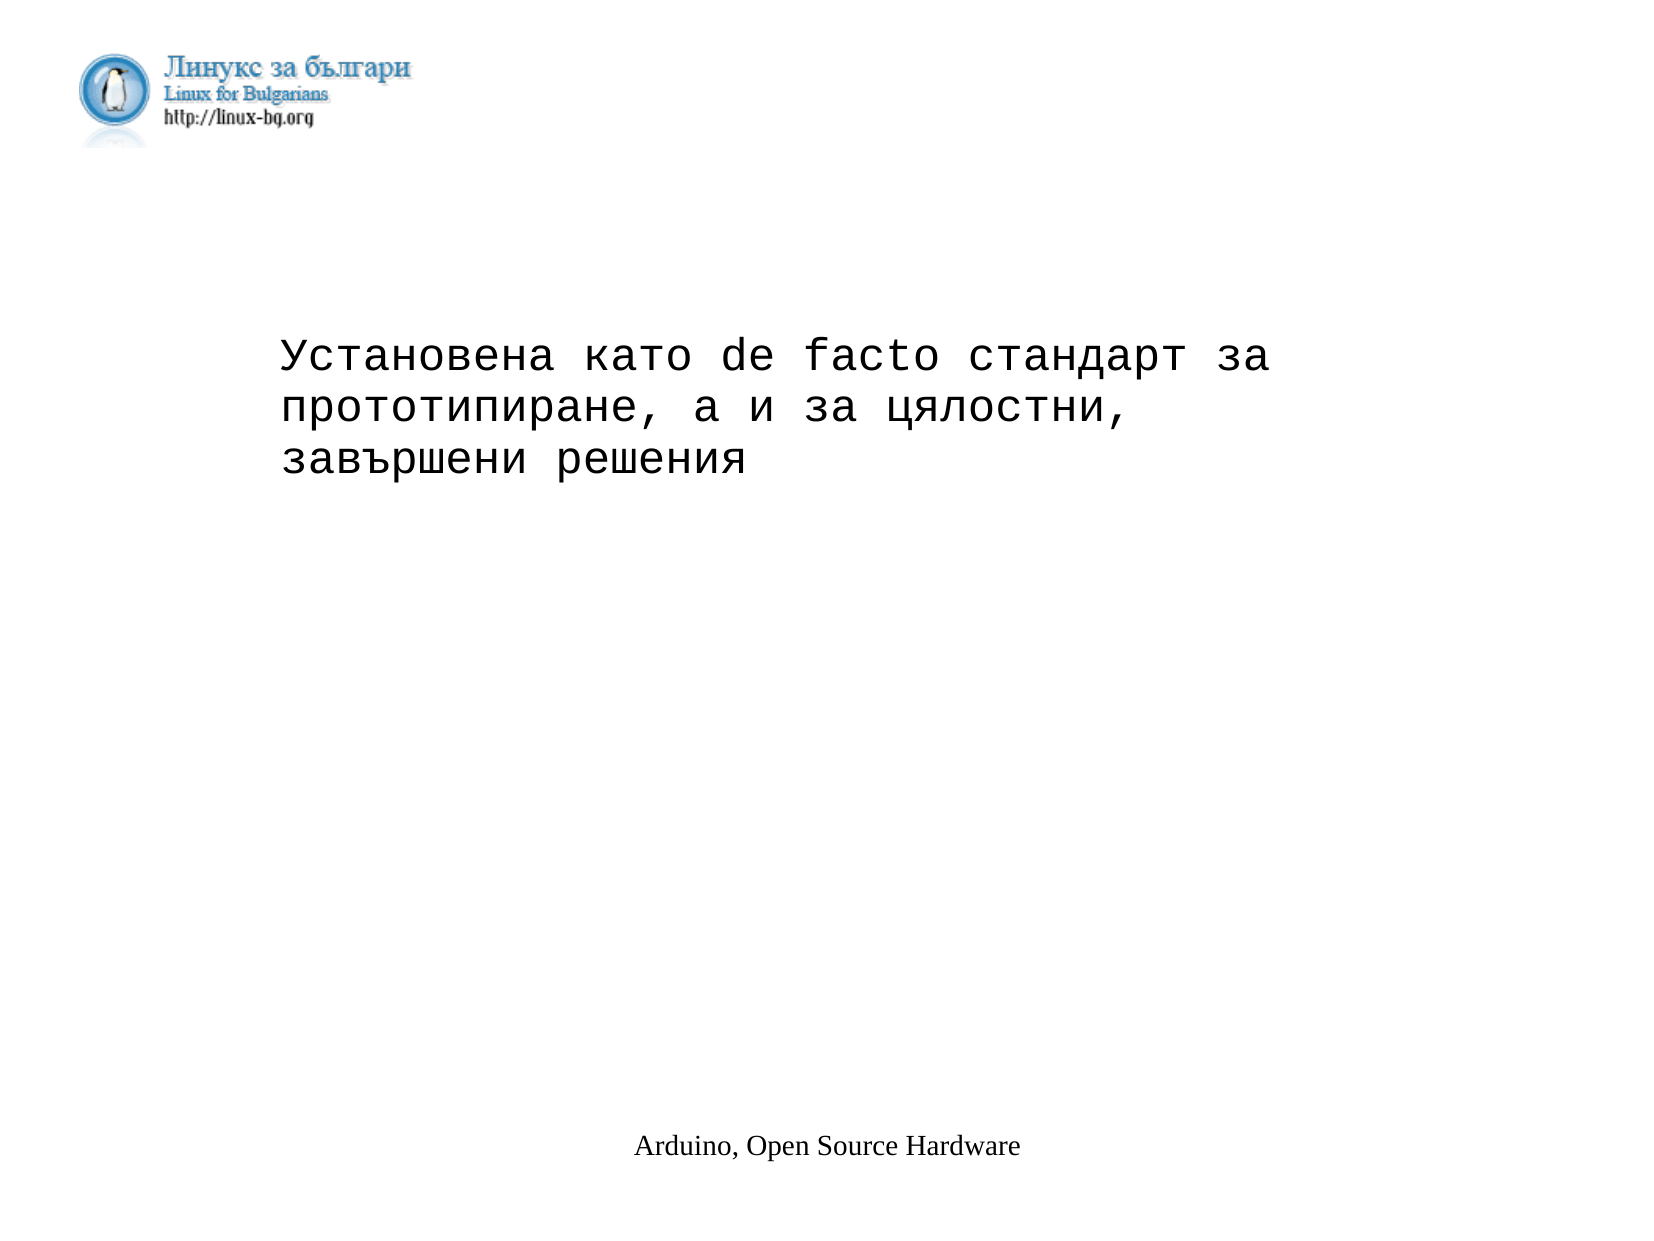

Установена като de facto стандарт за
прототипиране, а и за цялостни,
завършени решения